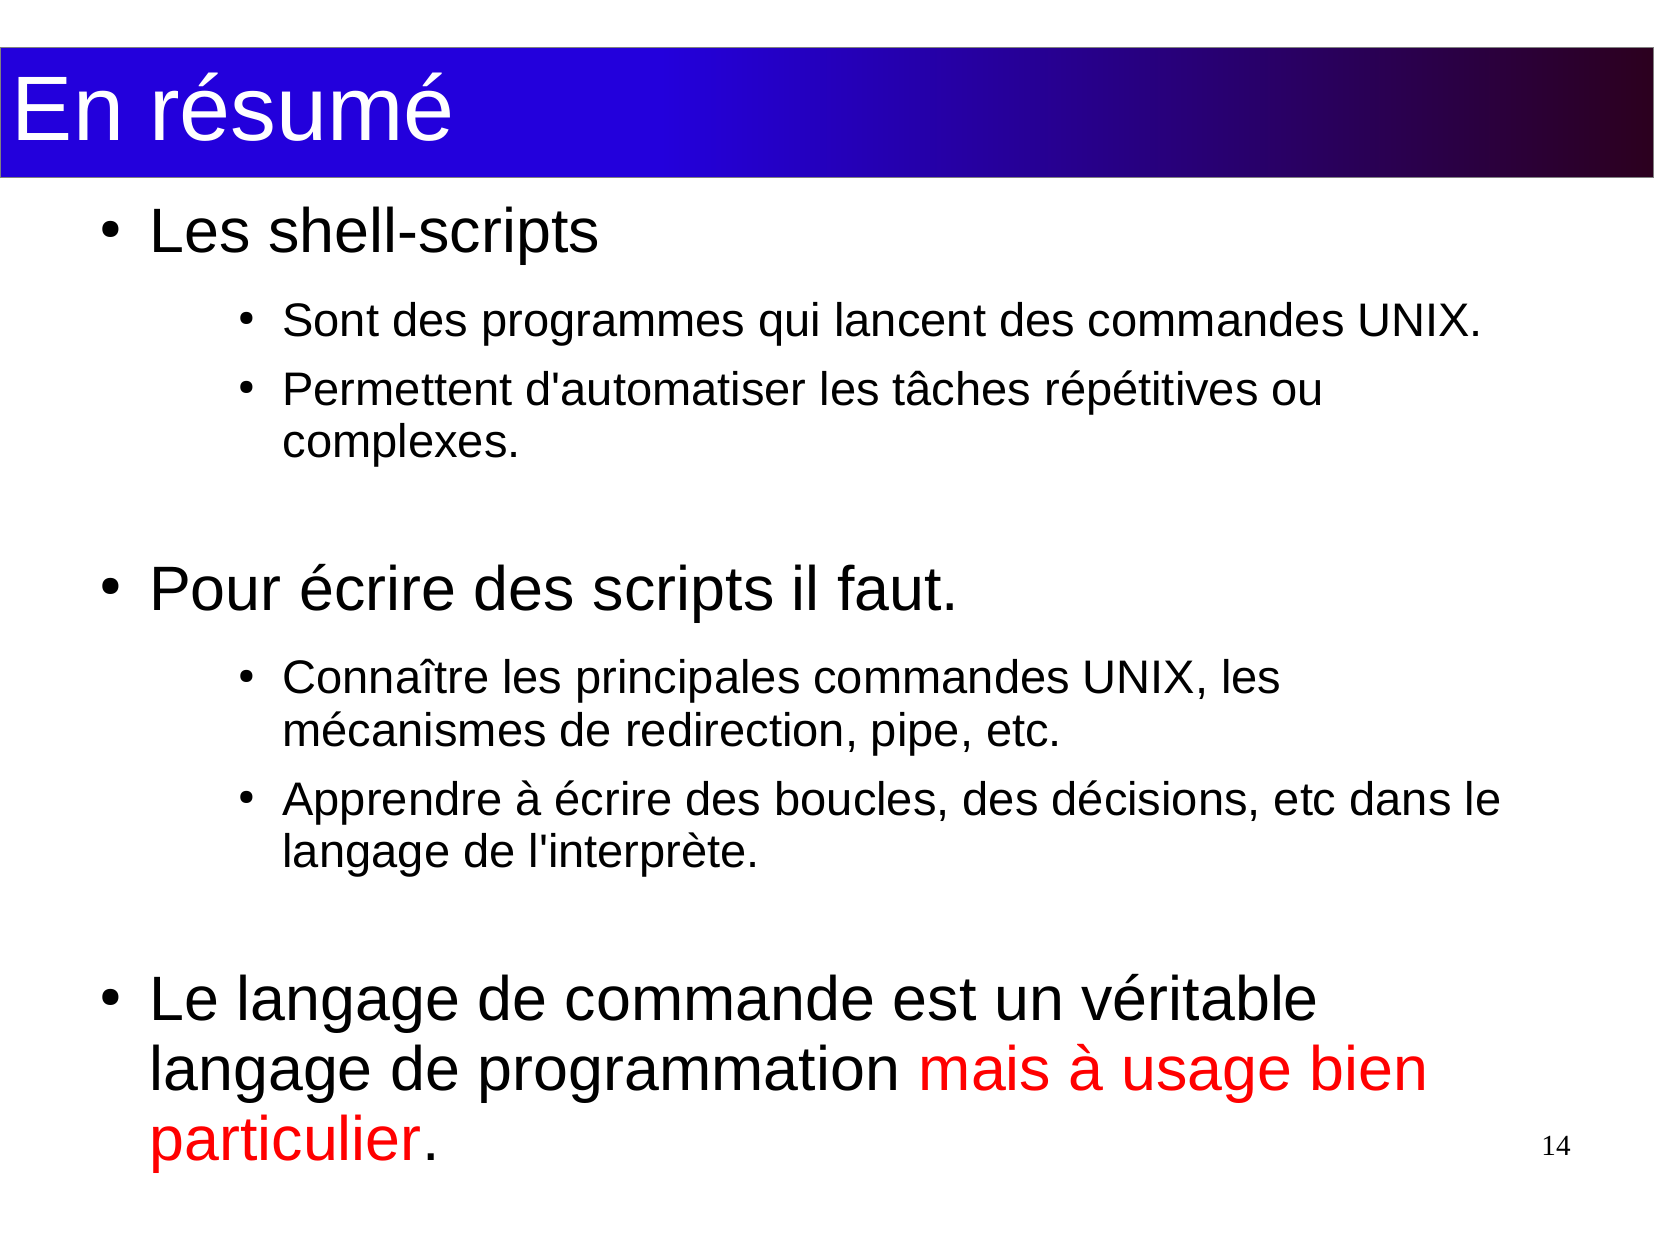

# En résumé
Les shell-scripts
Sont des programmes qui lancent des commandes UNIX.
Permettent d'automatiser les tâches répétitives ou complexes.
Pour écrire des scripts il faut.
Connaître les principales commandes UNIX, les mécanismes de redirection, pipe, etc.
Apprendre à écrire des boucles, des décisions, etc dans le langage de l'interprète.
Le langage de commande est un véritable langage de programmation mais à usage bien particulier.
14